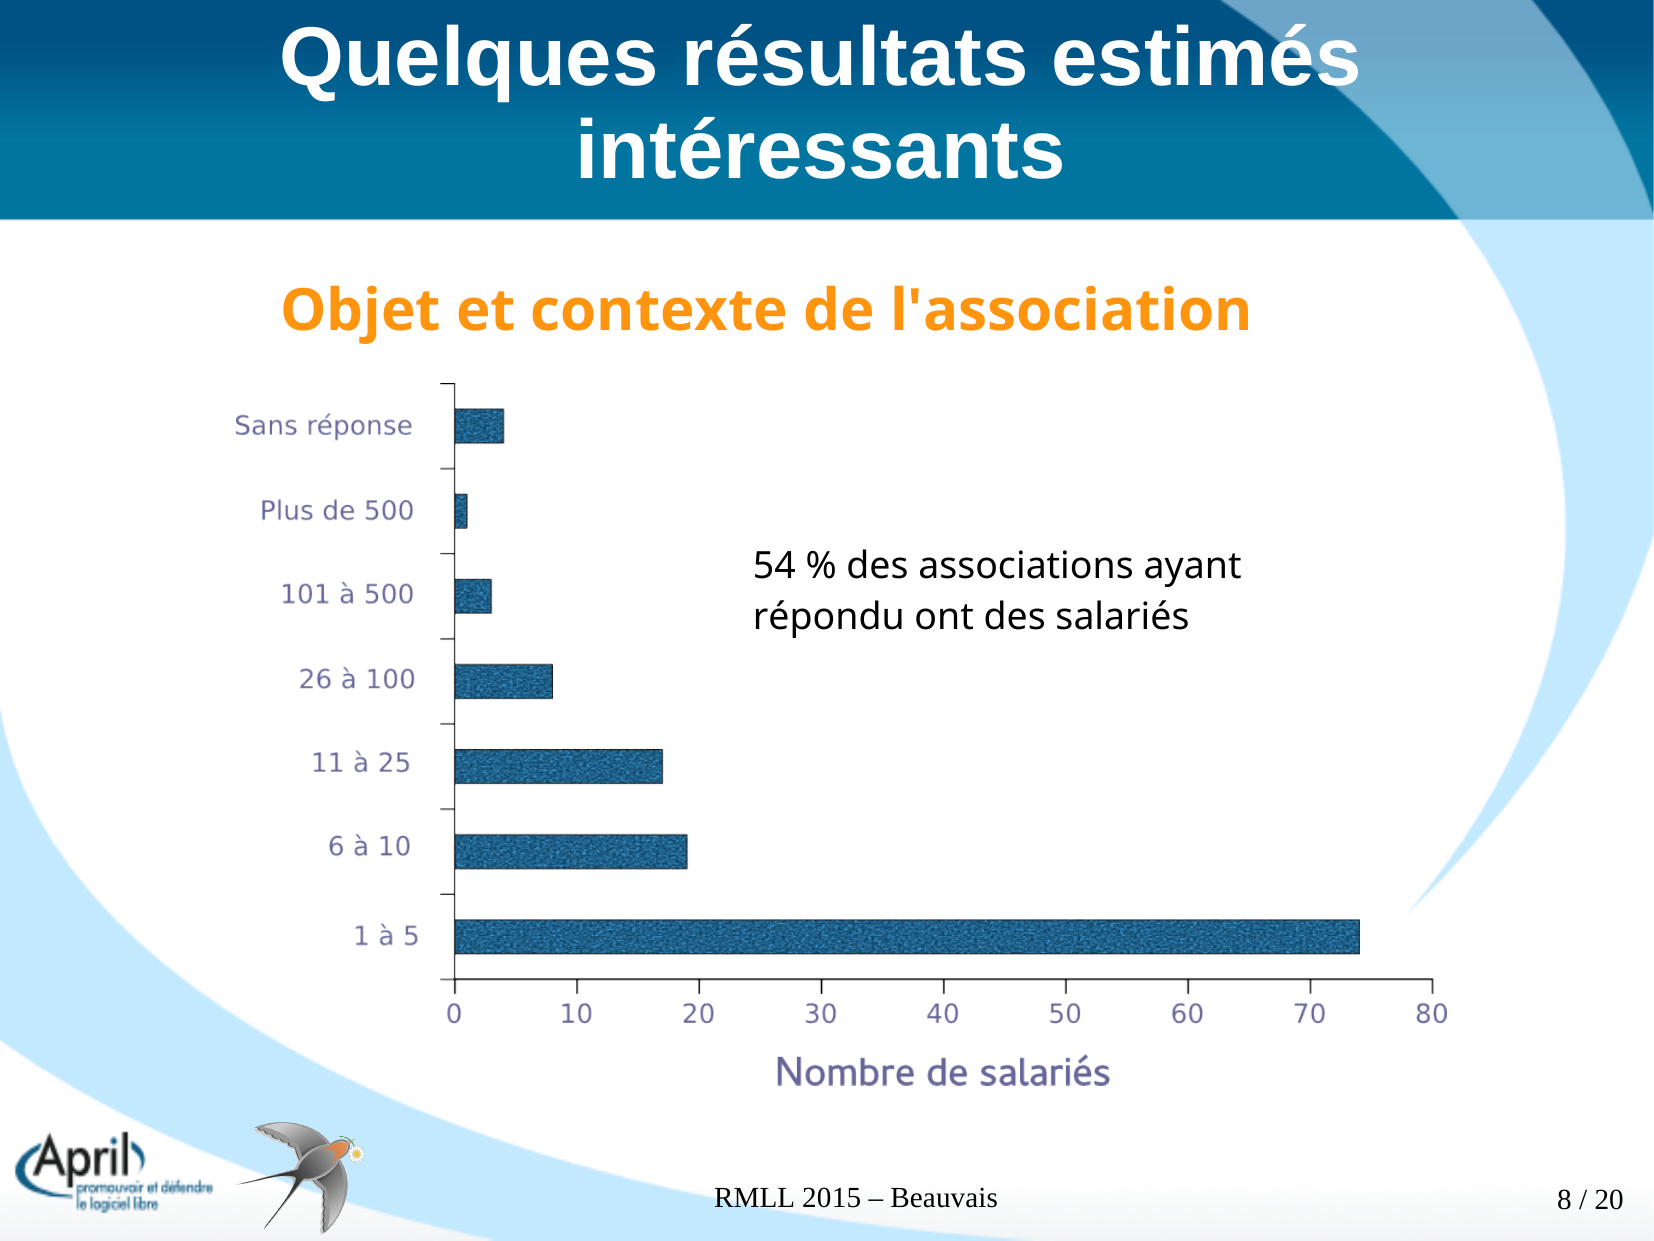

# Quelques résultats estimés intéressants
Objet et contexte de l'association
54 % des associations ayant répondu ont des salariés
8